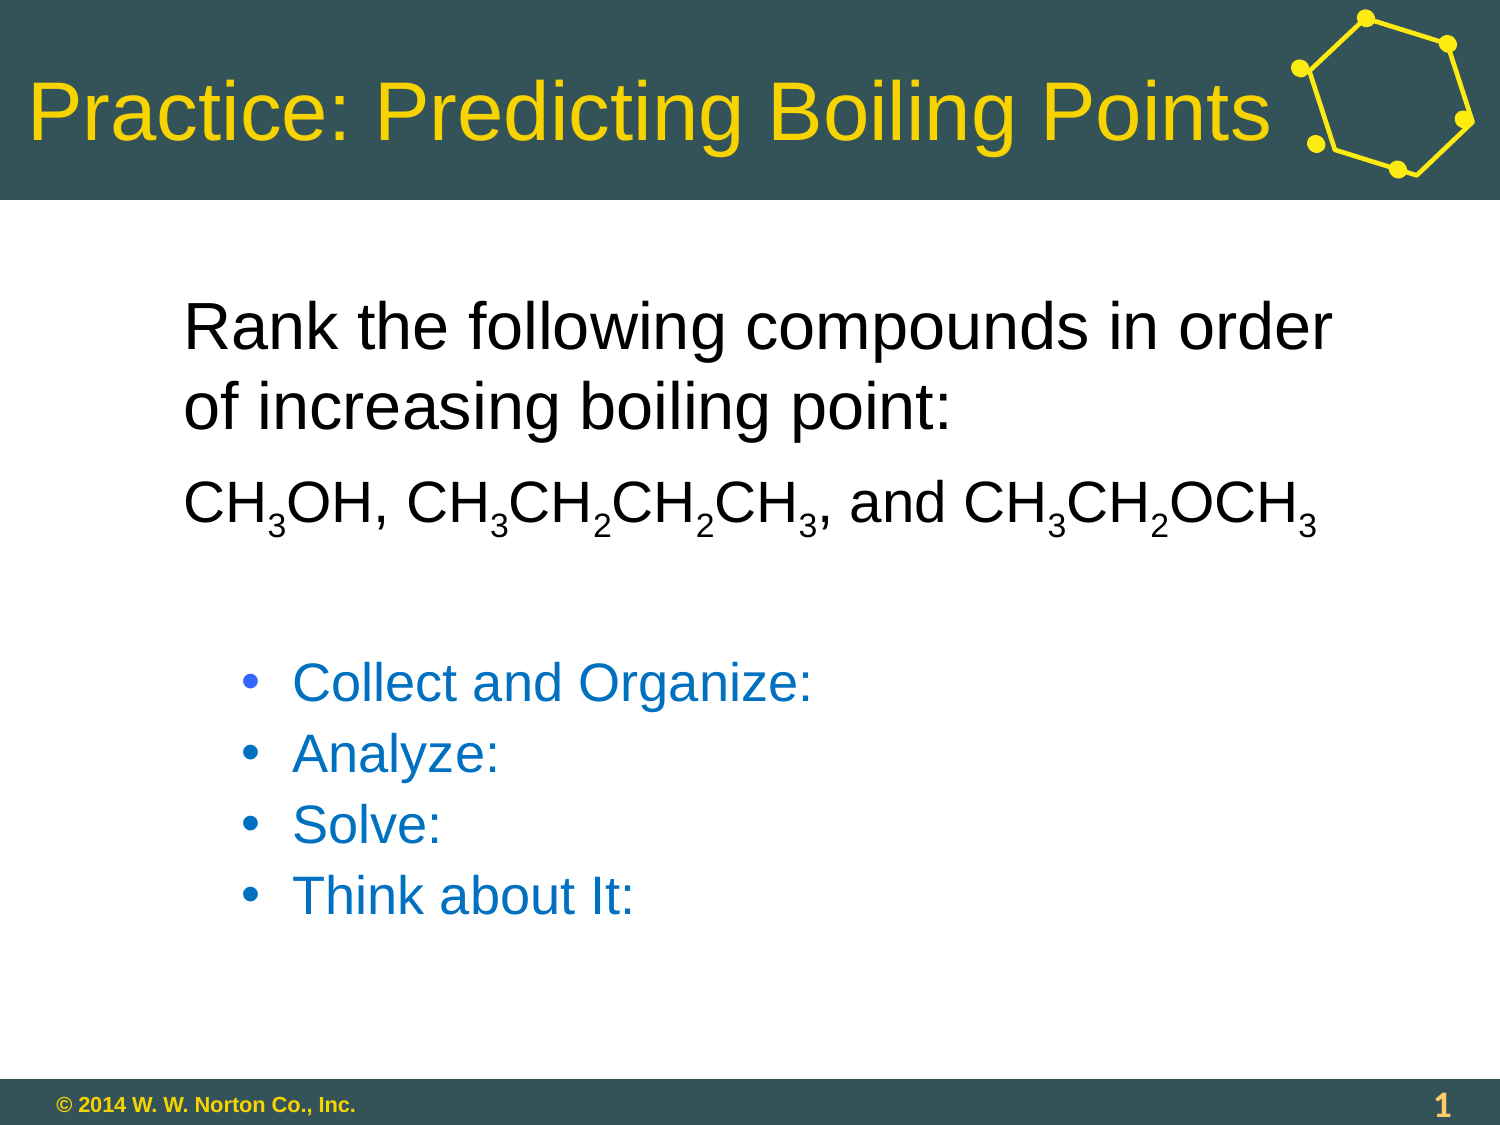

Practice: Predicting Boiling Points
# Rank the following compounds in order of increasing boiling point:
	CH3OH, CH3CH2CH2CH3, and CH3CH2OCH3
 Collect and Organize:
 Analyze:
 Solve:
 Think about It: